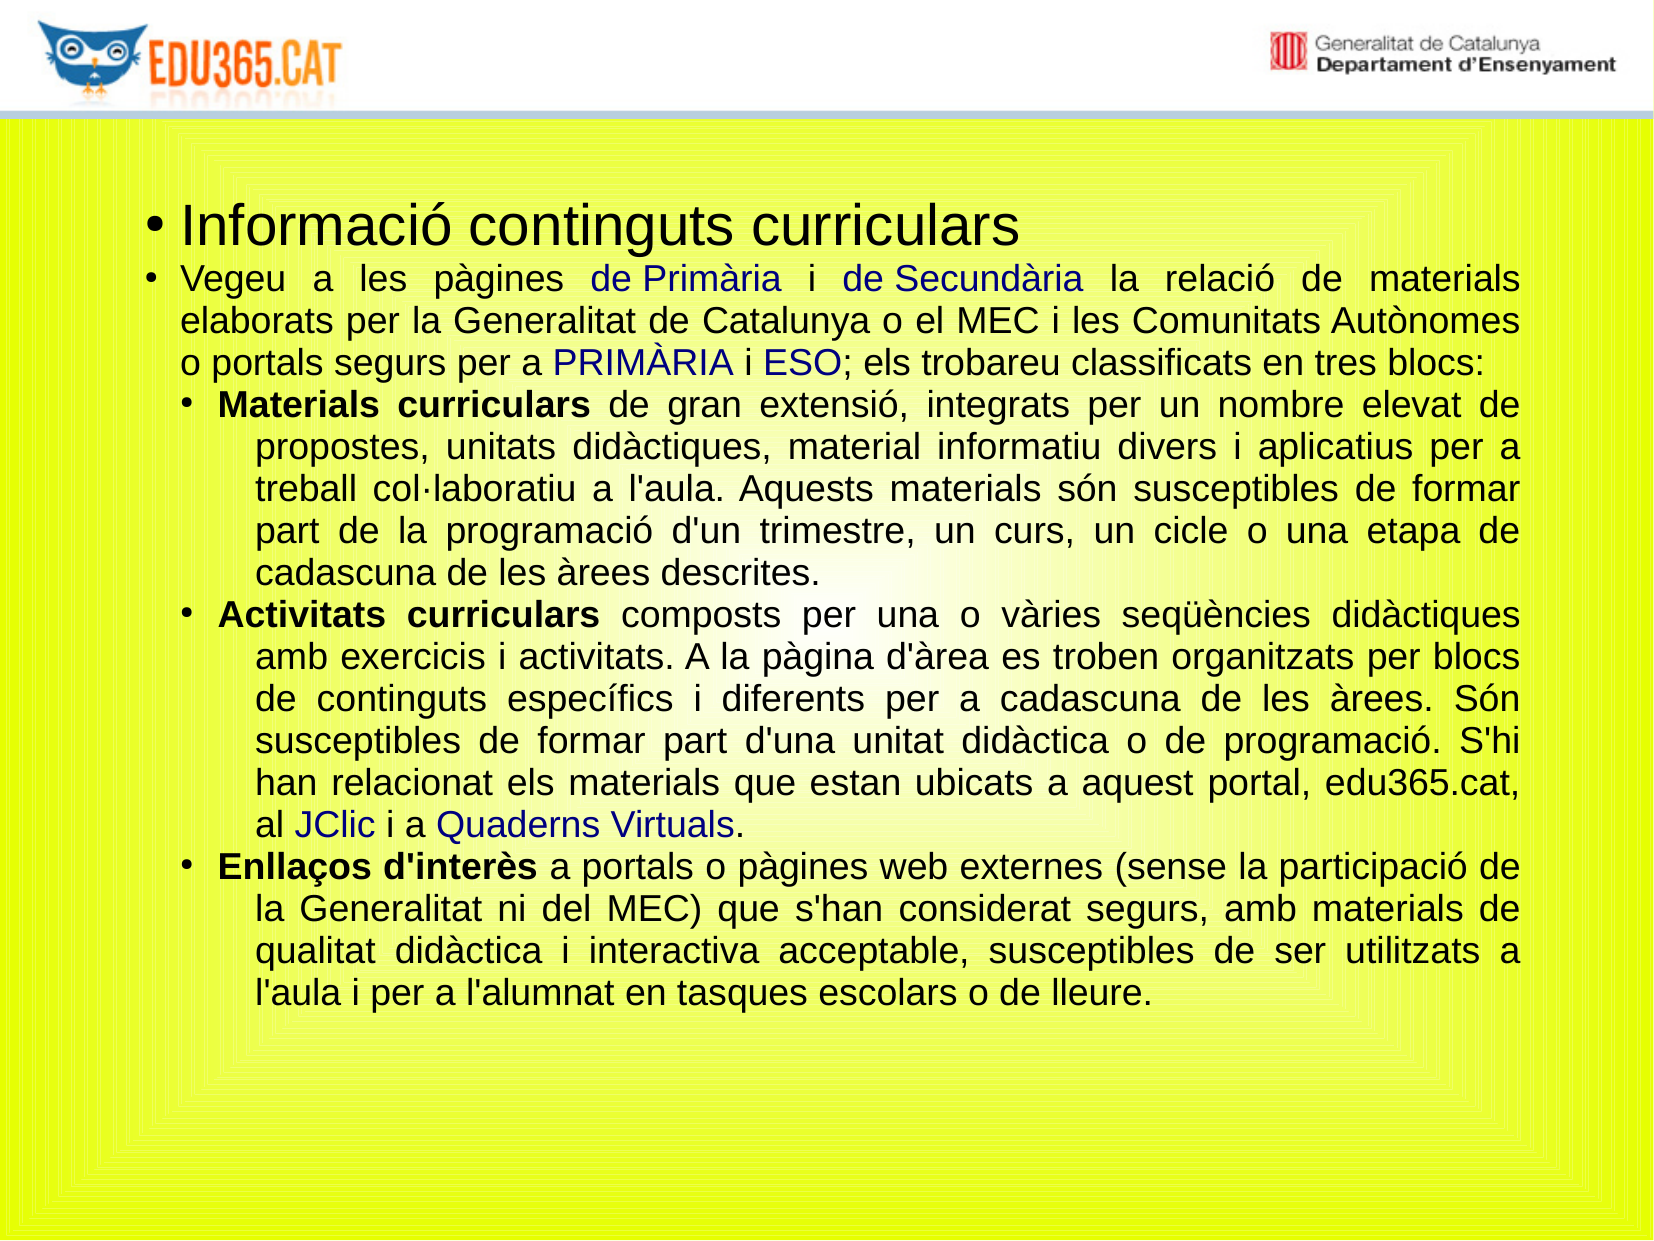

Informació continguts curriculars
Vegeu a les pàgines de Primària i de Secundària la relació de materials elaborats per la Generalitat de Catalunya o el MEC i les Comunitats Autònomes o portals segurs per a PRIMÀRIA i ESO; els trobareu classificats en tres blocs:
Materials curriculars de gran extensió, integrats per un nombre elevat de propostes, unitats didàctiques, material informatiu divers i aplicatius per a treball col·laboratiu a l'aula. Aquests materials són susceptibles de formar part de la programació d'un trimestre, un curs, un cicle o una etapa de cadascuna de les àrees descrites.
Activitats curriculars composts per una o vàries seqüències didàctiques amb exercicis i activitats. A la pàgina d'àrea es troben organitzats per blocs de continguts específics i diferents per a cadascuna de les àrees. Són susceptibles de formar part d'una unitat didàctica o de programació. S'hi han relacionat els materials que estan ubicats a aquest portal, edu365.cat, al JClic i a Quaderns Virtuals.
Enllaços d'interès a portals o pàgines web externes (sense la participació de la Generalitat ni del MEC) que s'han considerat segurs, amb materials de qualitat didàctica i interactiva acceptable, susceptibles de ser utilitzats a l'aula i per a l'alumnat en tasques escolars o de lleure.